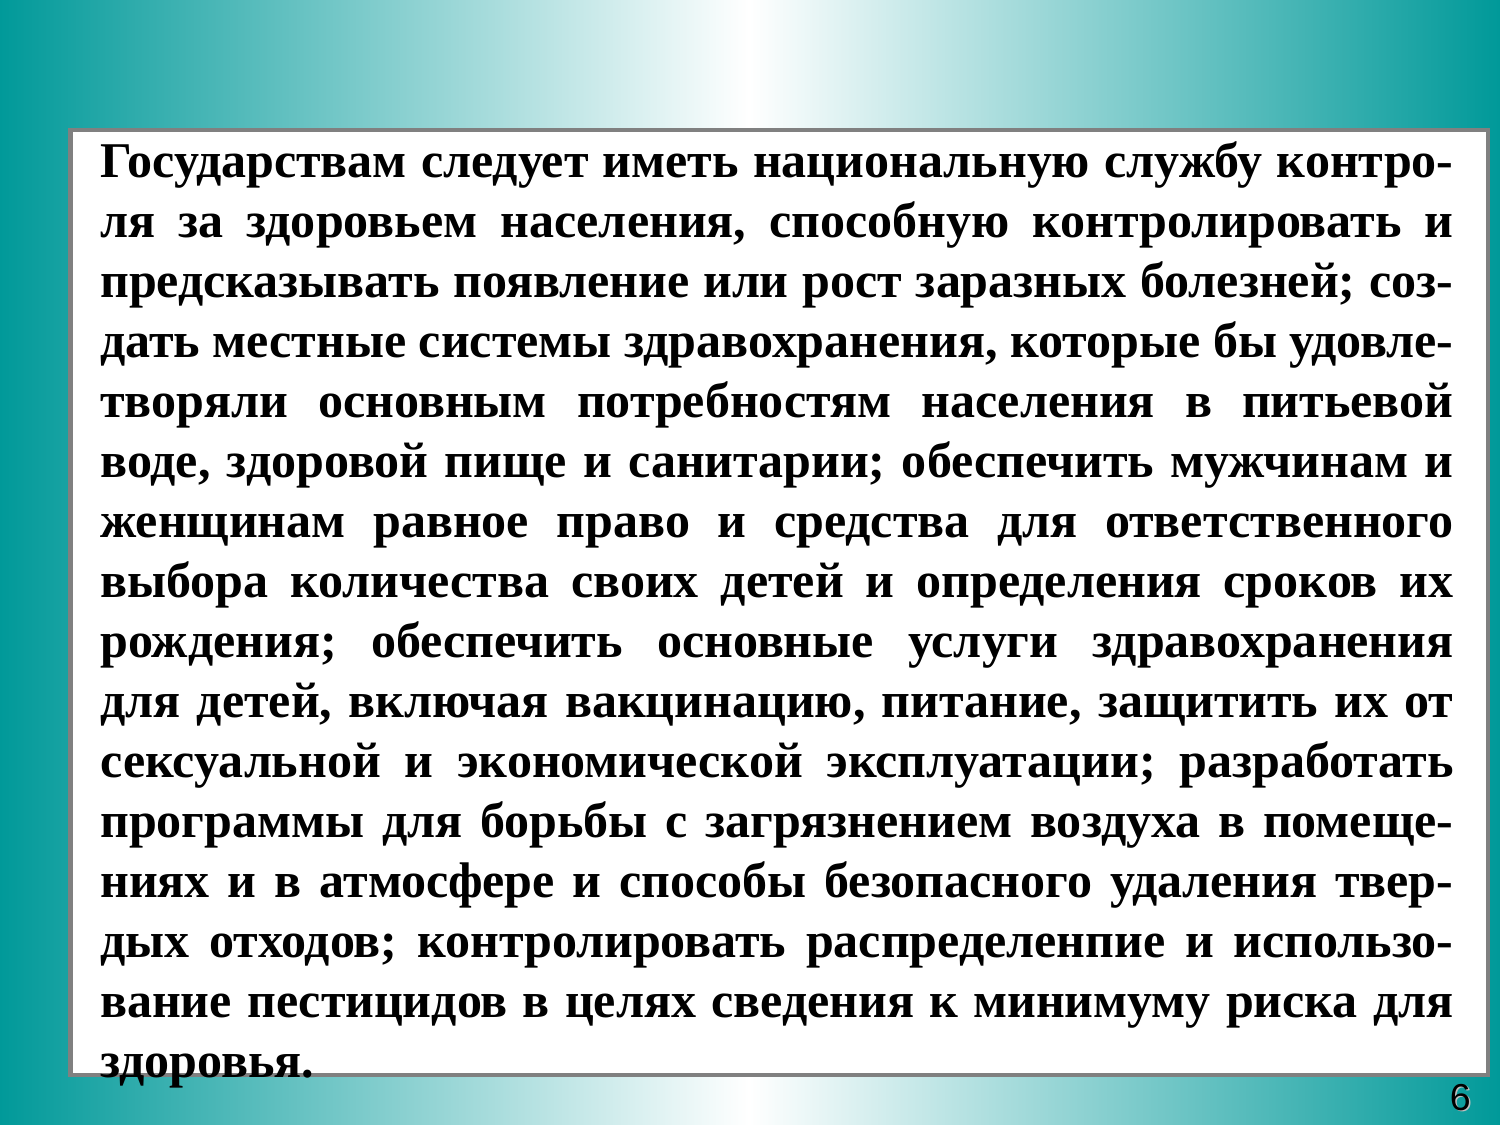

Государствам следует иметь национальную службу контро-ля за здоровьем населения, способную контролировать и предсказывать появление или рост заразных болезней; соз-дать местные системы здравохранения, которые бы удовле-творяли основным потребностям населения в питьевой воде, здоровой пище и санитарии; обеспечить мужчинам и женщинам равное право и средства для ответственного выбора количества своих детей и определения сроков их рождения; обеспечить основные услуги здравохранения для детей, включая вакцинацию, питание, защитить их от сексуальной и экономической эксплуатации; разработать программы для борьбы с загрязнением воздуха в помеще-ниях и в атмосфере и способы безопасного удаления твер-дых отходов; контролировать распределенпие и использо-вание пестицидов в целях сведения к минимуму риска для здоровья.
#